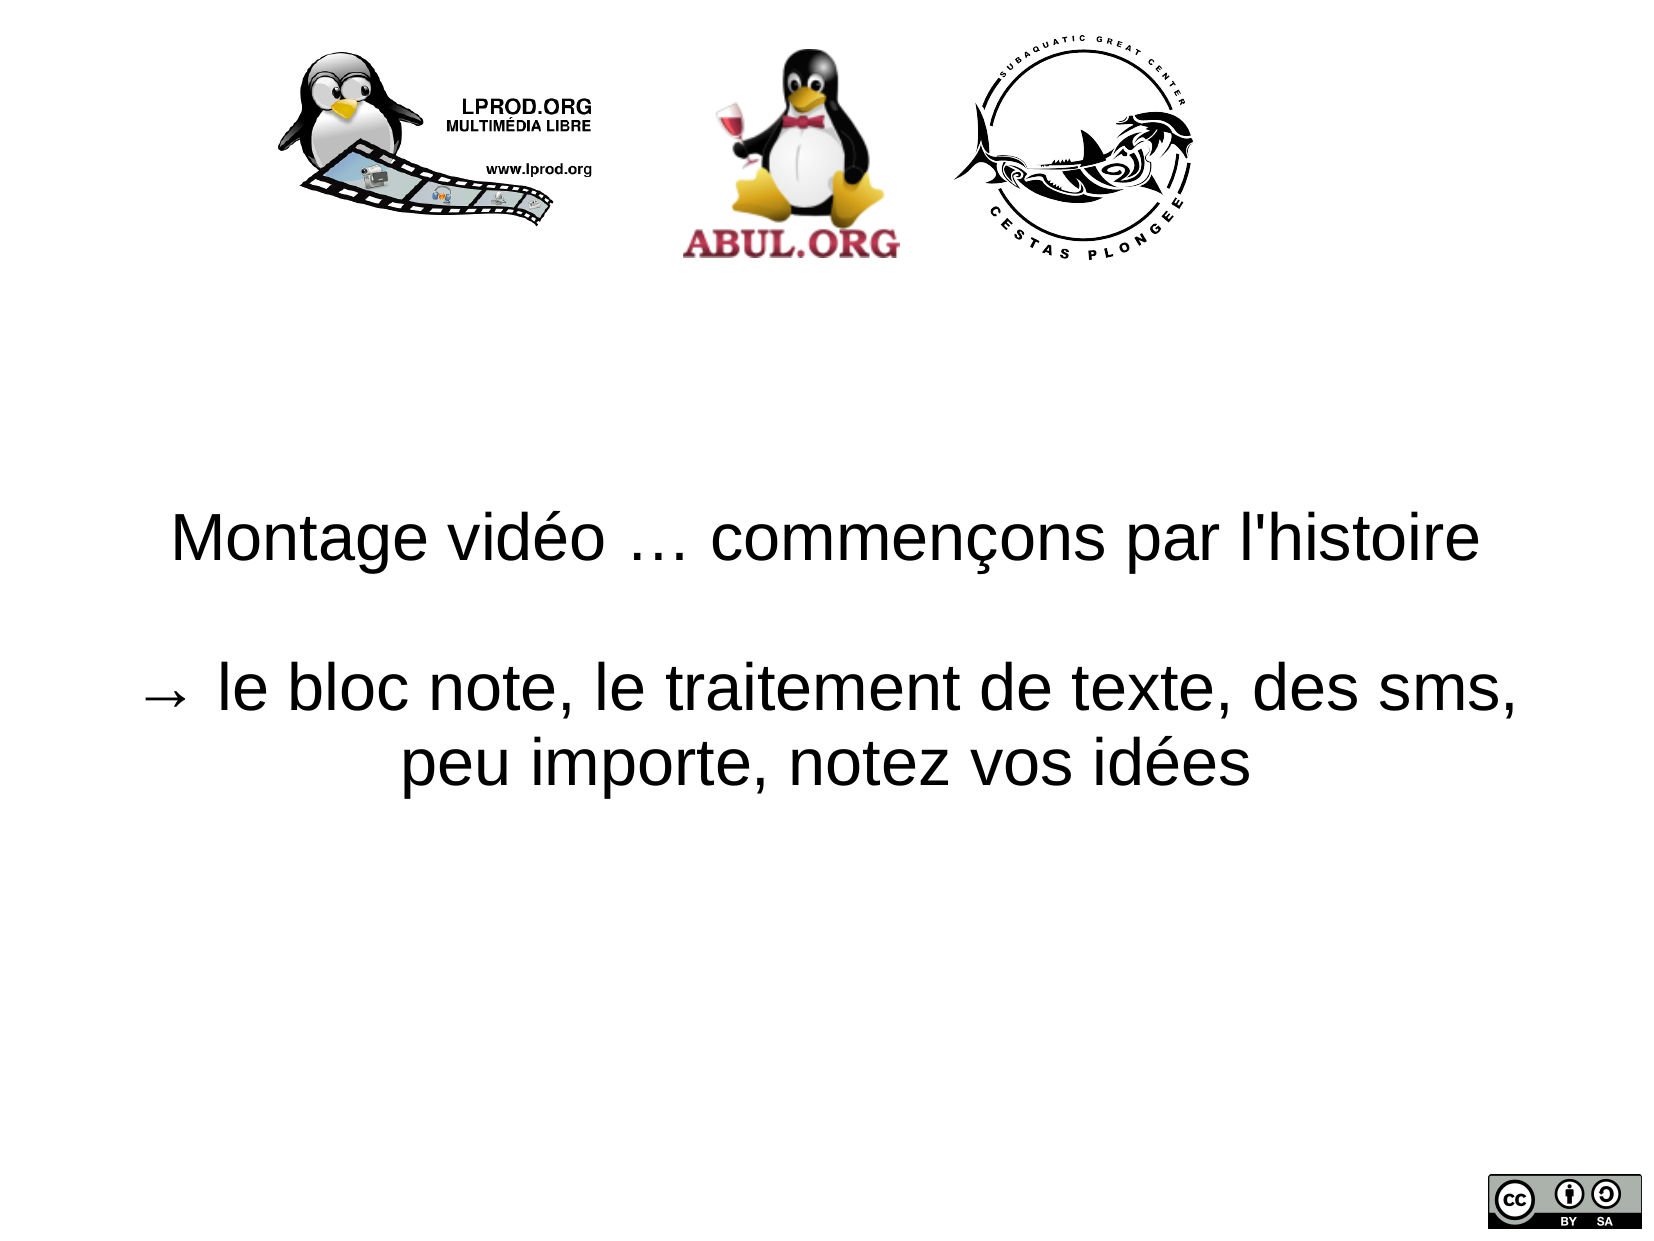

# Montage vidéo … commençons par l'histoire
→ le bloc note, le traitement de texte, des sms, peu importe, notez vos idées